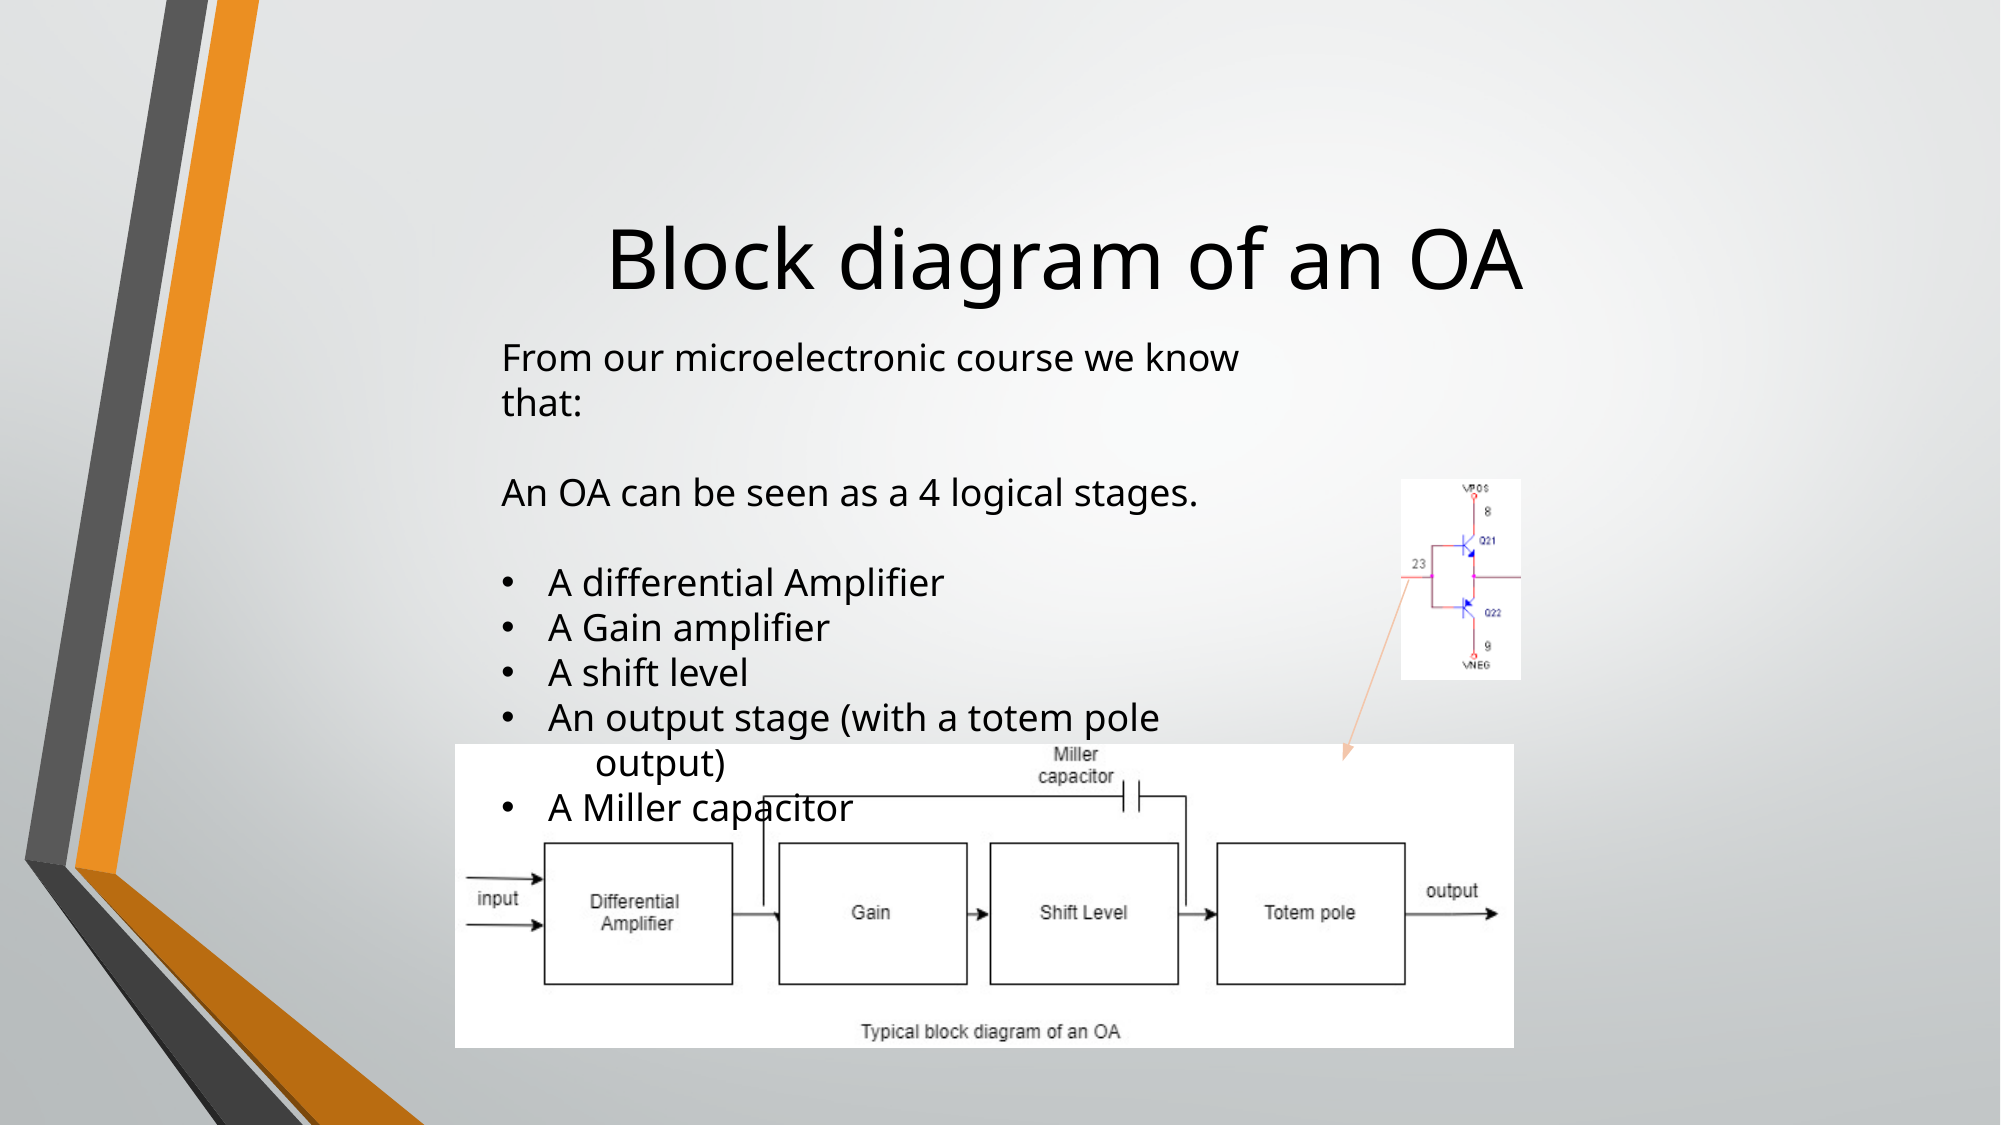

# Block diagram of an OA
From our microelectronic course we know that:
An OA can be seen as a 4 logical stages.
A differential Amplifier
A Gain amplifier
A shift level
An output stage (with a totem pole output)
A Miller capacitor